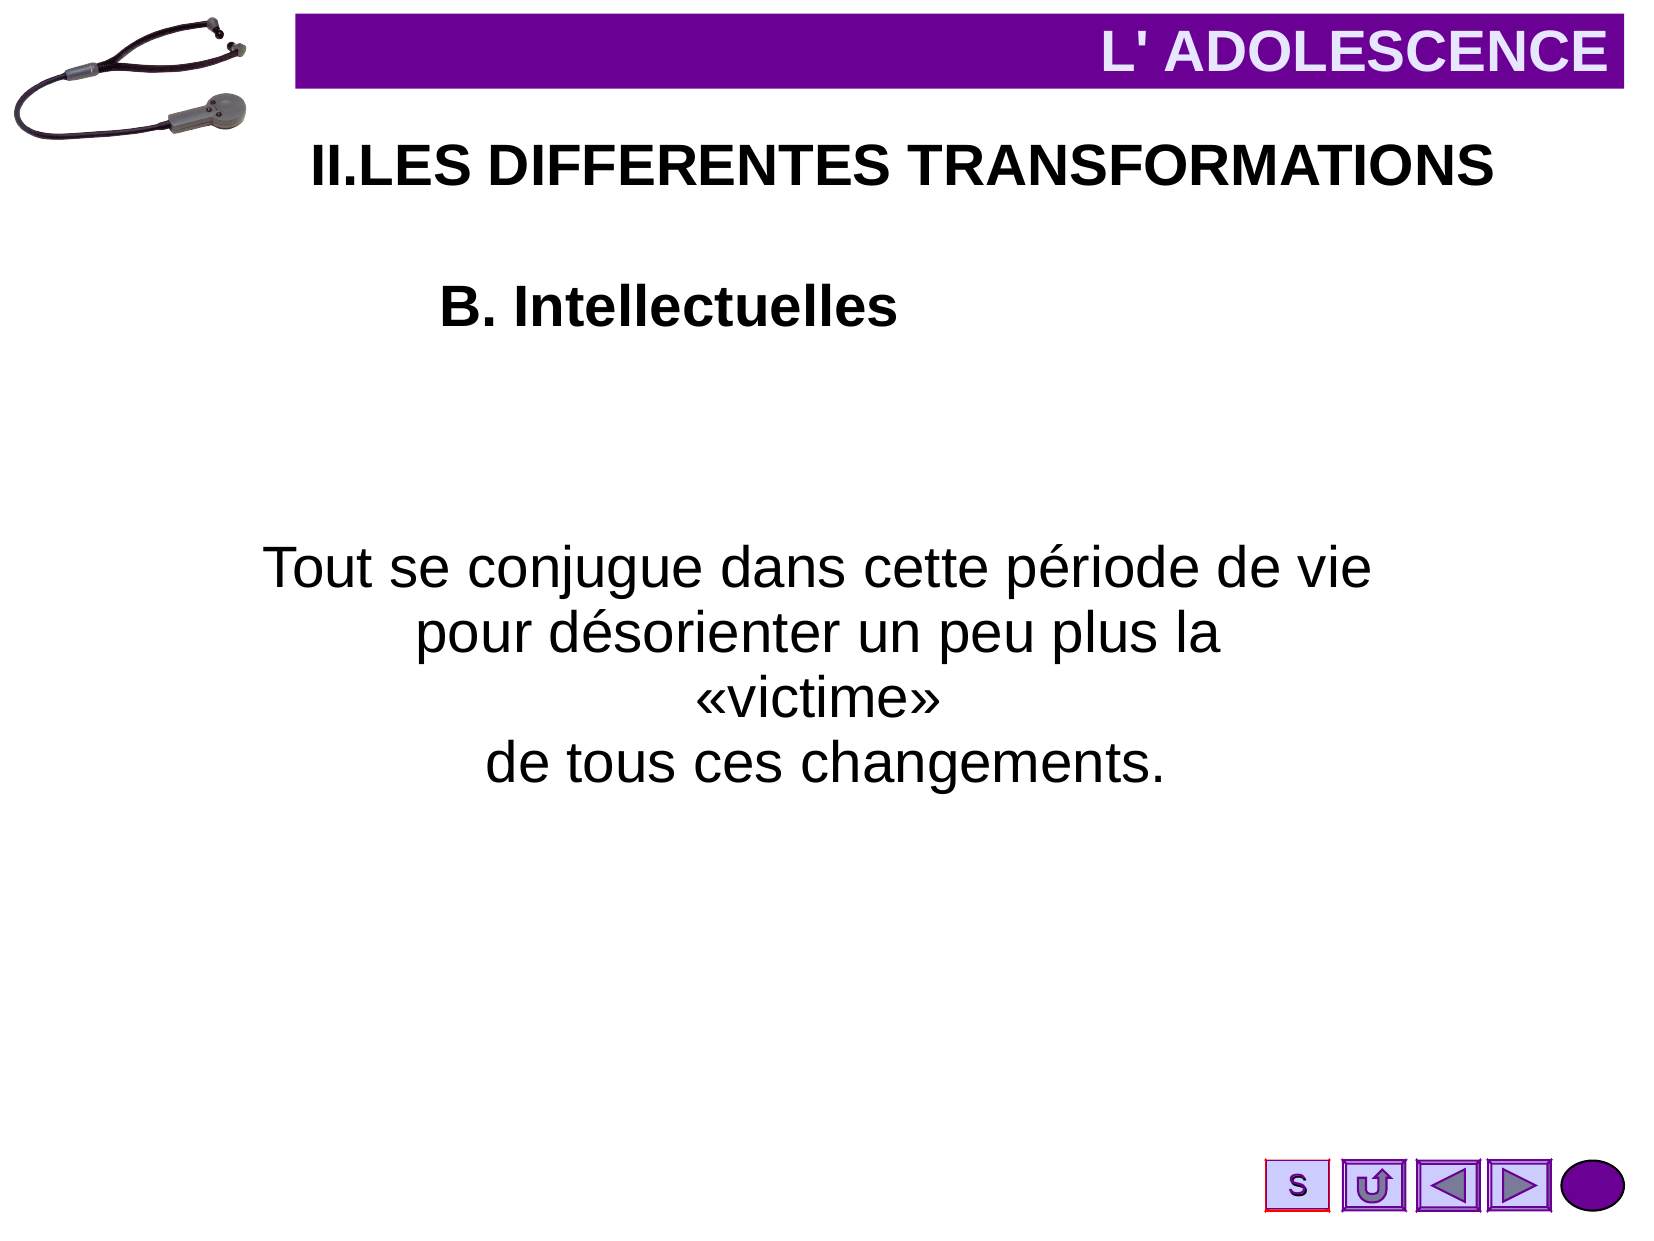

L' ADOLESCENCE
II.LES DIFFERENTES TRANSFORMATIONS
B. Intellectuelles
Tout se conjugue dans cette période de vie
pour désorienter un peu plus la
«victime»
de tous ces changements.